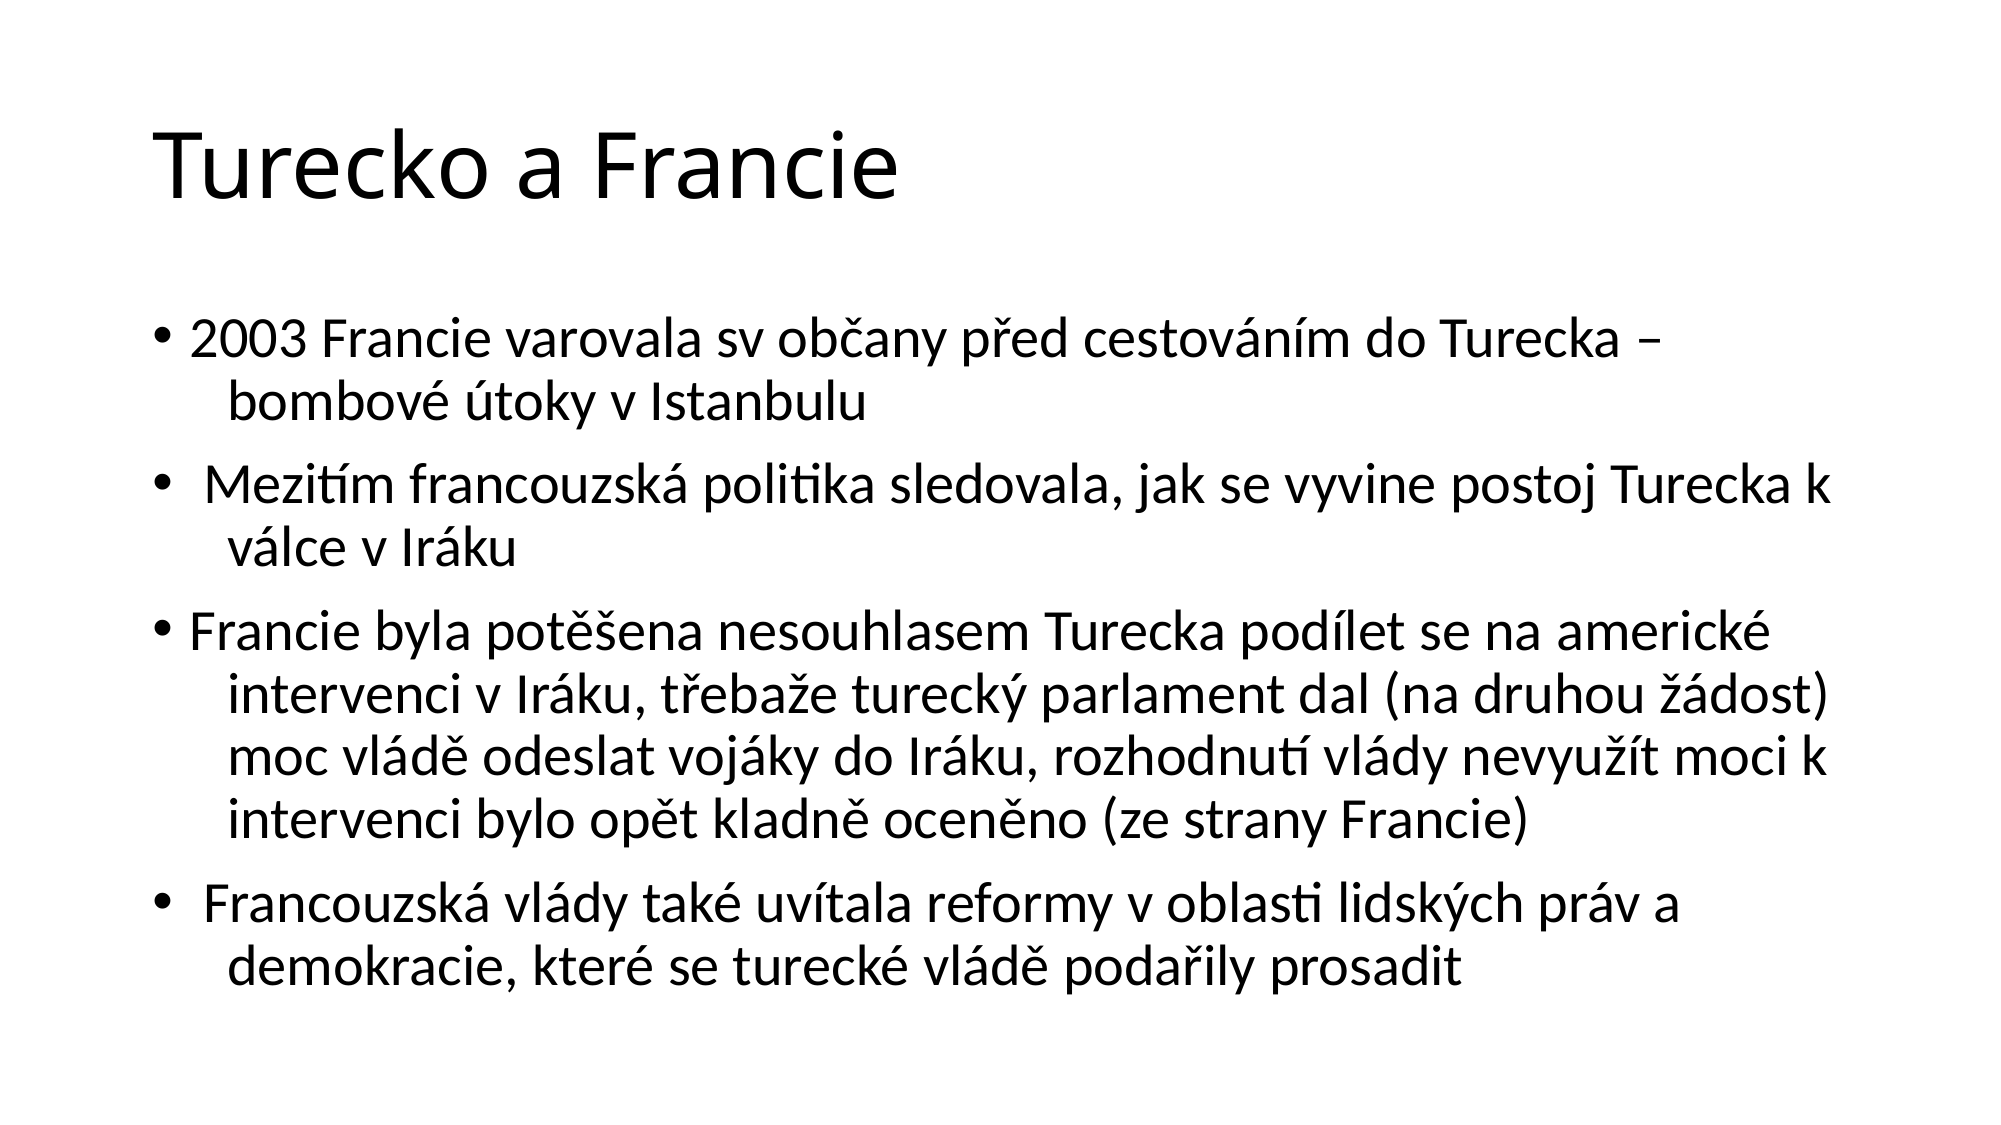

# Turecko a Francie
2003 Francie varovala sv občany před cestováním do Turecka – bombové útoky v Istanbulu
 Mezitím francouzská politika sledovala, jak se vyvine postoj Turecka k válce v Iráku
Francie byla potěšena nesouhlasem Turecka podílet se na americké intervenci v Iráku, třebaže turecký parlament dal (na druhou žádost) moc vládě odeslat vojáky do Iráku, rozhodnutí vlády nevyužít moci k intervenci bylo opět kladně oceněno (ze strany Francie)
 Francouzská vlády také uvítala reformy v oblasti lidských práv a demokracie, které se turecké vládě podařily prosadit